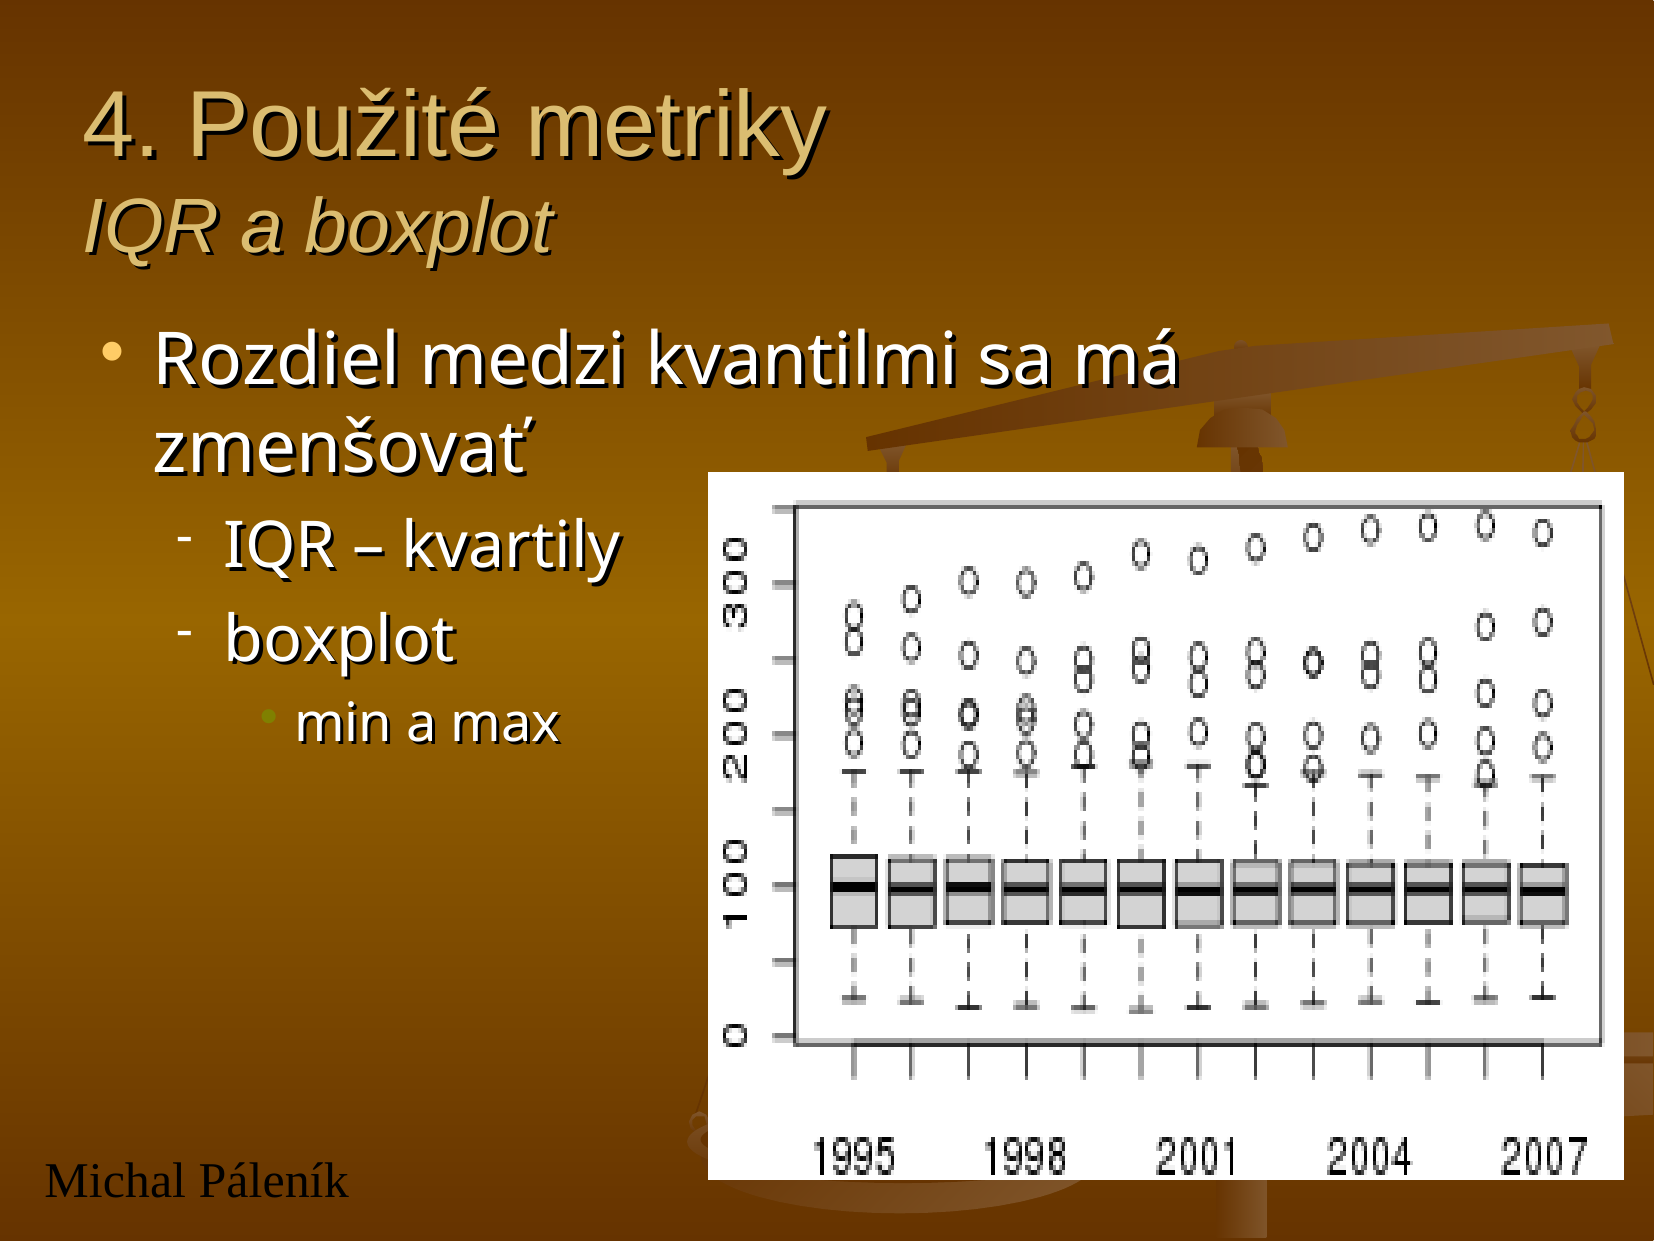

# 4. Použité metriky IQR a boxplot
Rozdiel medzi kvantilmi sa má zmenšovať
IQR – kvartily
boxplot
min a max